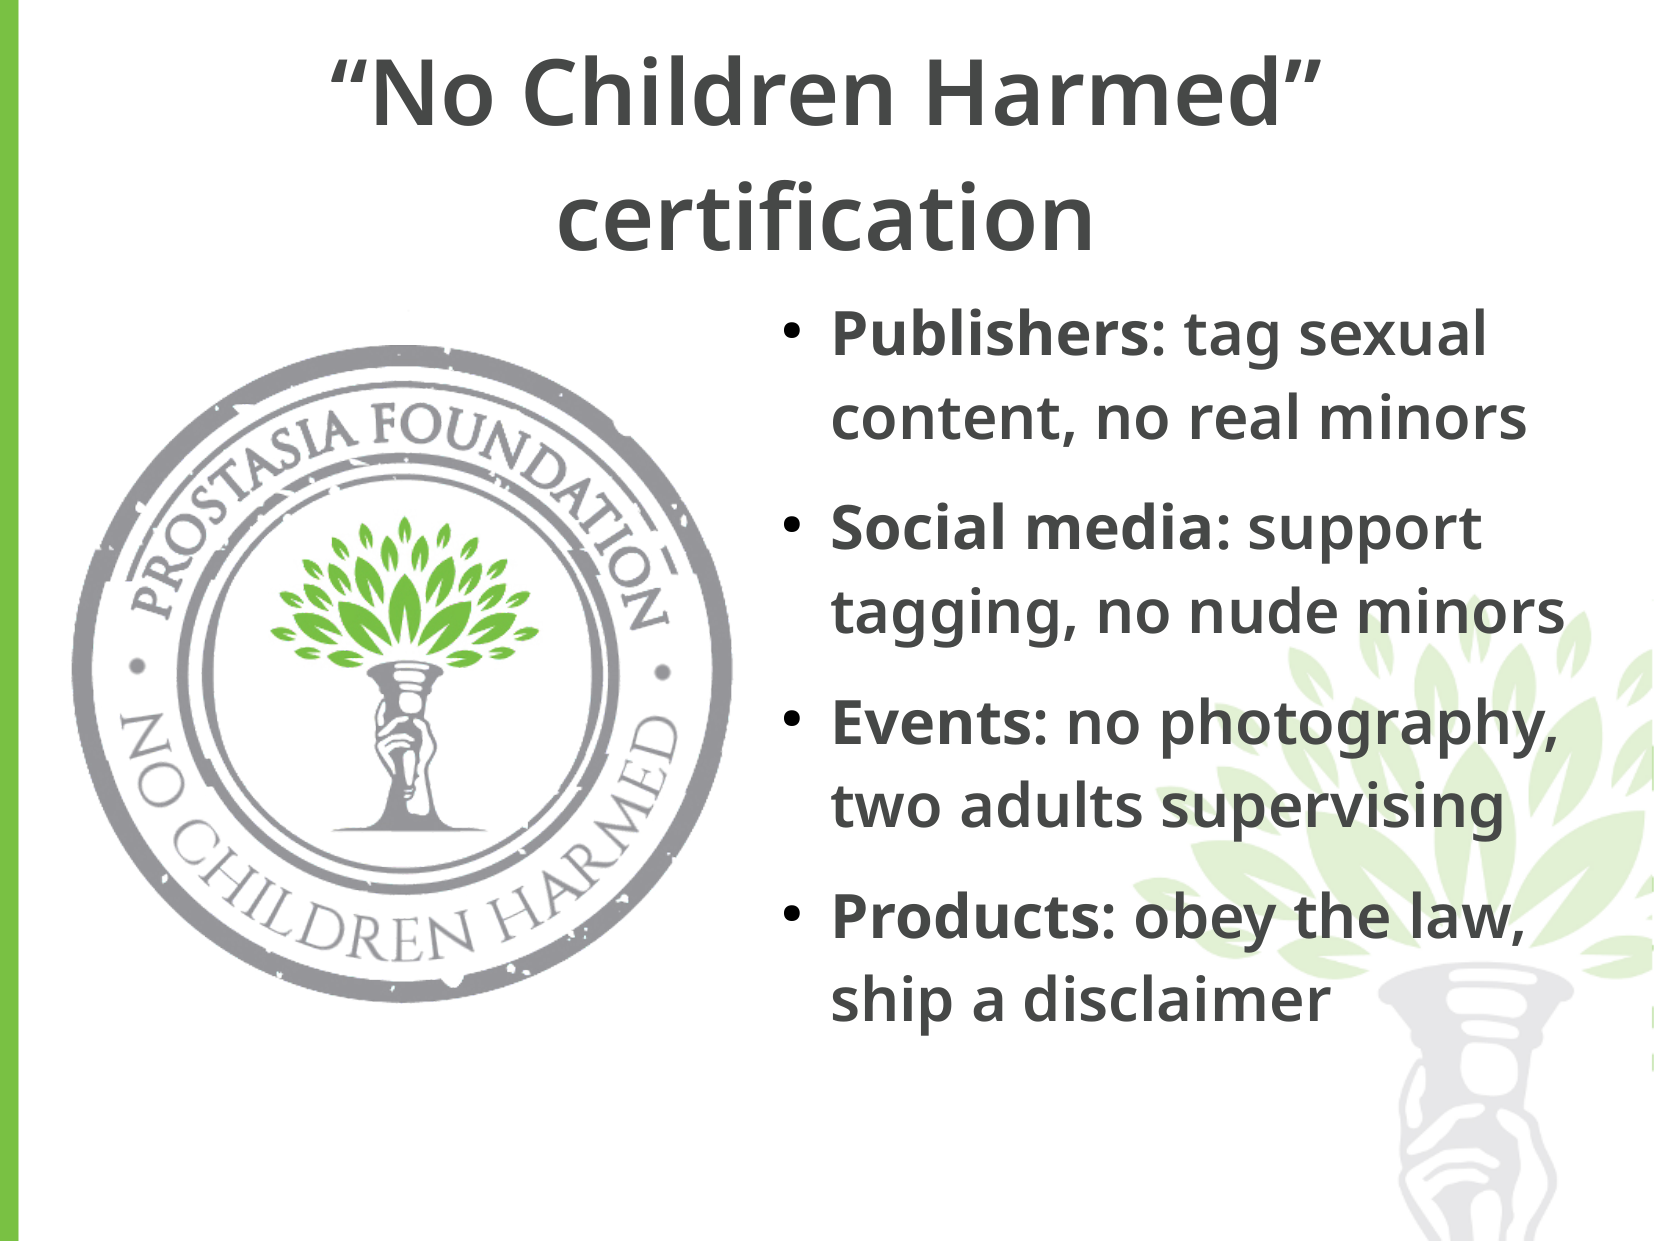

# “No Children Harmed” certification
Publishers: tag sexual content, no real minors
Social media: support tagging, no nude minors
Events: no photography, two adults supervising
Products: obey the law, ship a disclaimer